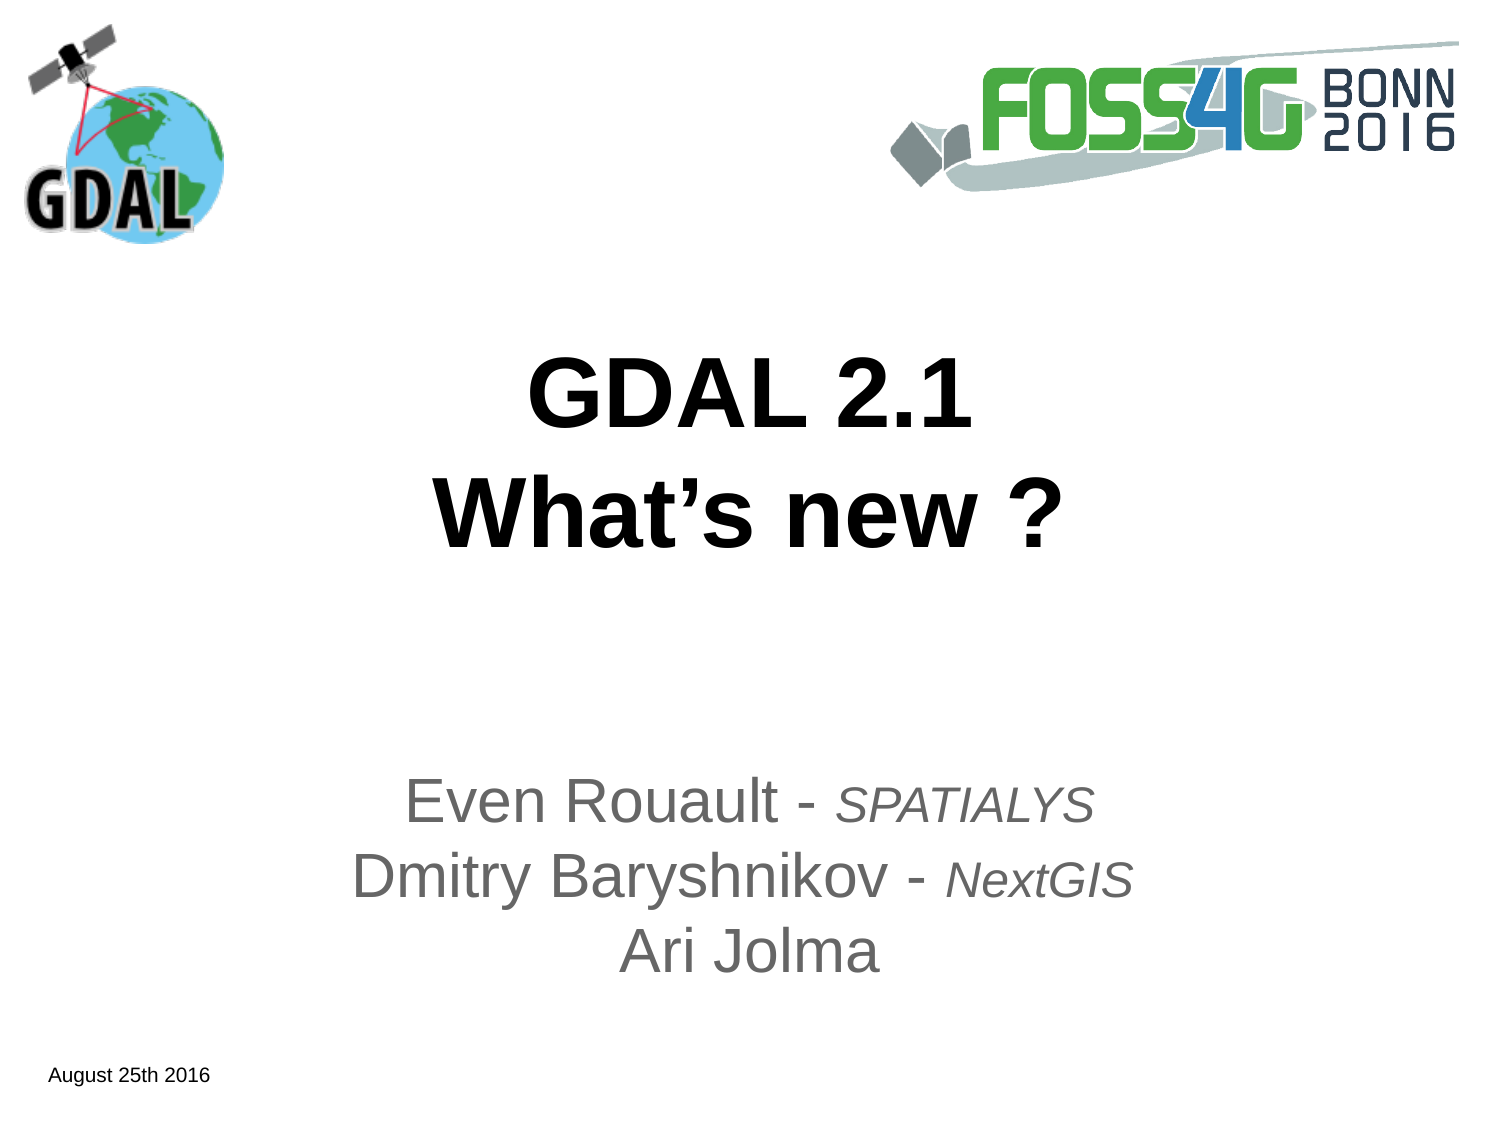

# GDAL 2.1 What’s new ?
Even Rouault - SPATIALYS
Dmitry Baryshnikov - NextGIS
Ari Jolma
August 25th 2016